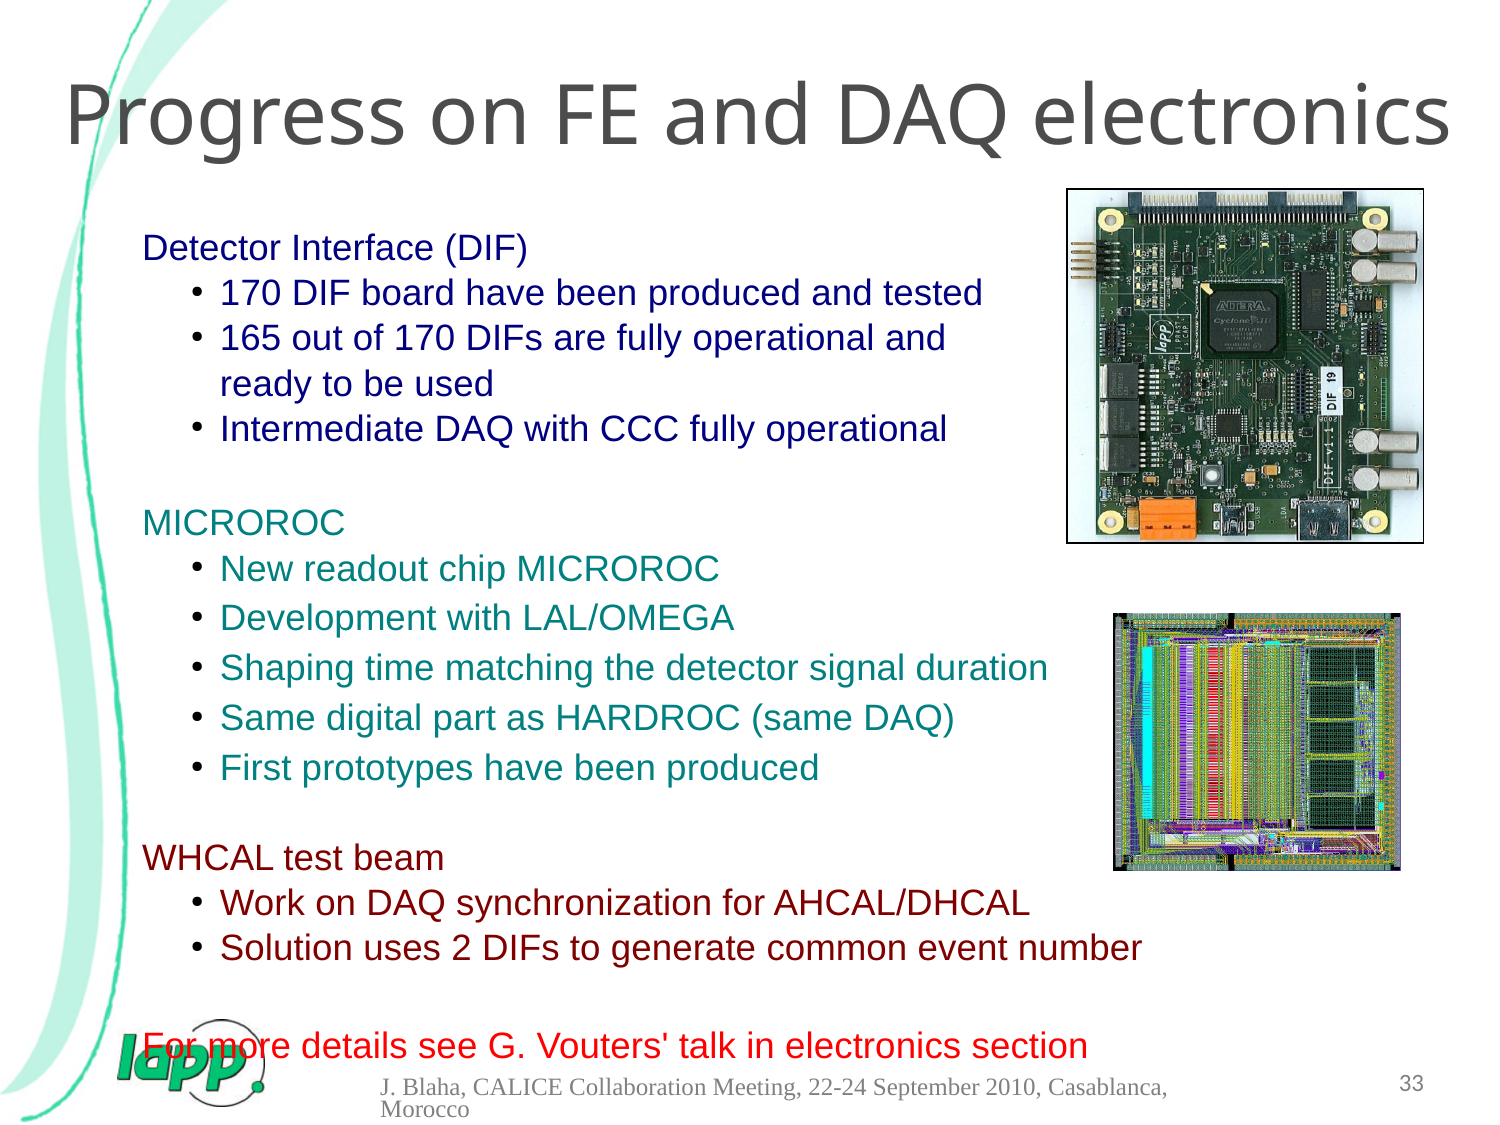

Progress on FE and DAQ electronics
#
Detector Interface (DIF)
170 DIF board have been produced and tested
165 out of 170 DIFs are fully operational and
ready to be used
Intermediate DAQ with CCC fully operational
MICROROC
New readout chip MICROROC
Development with LAL/OMEGA
Shaping time matching the detector signal duration
Same digital part as HARDROC (same DAQ)
First prototypes have been produced
WHCAL test beam
Work on DAQ synchronization for AHCAL/DHCAL
Solution uses 2 DIFs to generate common event number
For more details see G. Vouters' talk in electronics section
33
J. Blaha, CALICE Collaboration Meeting, 22-24 September 2010, Casablanca, Morocco